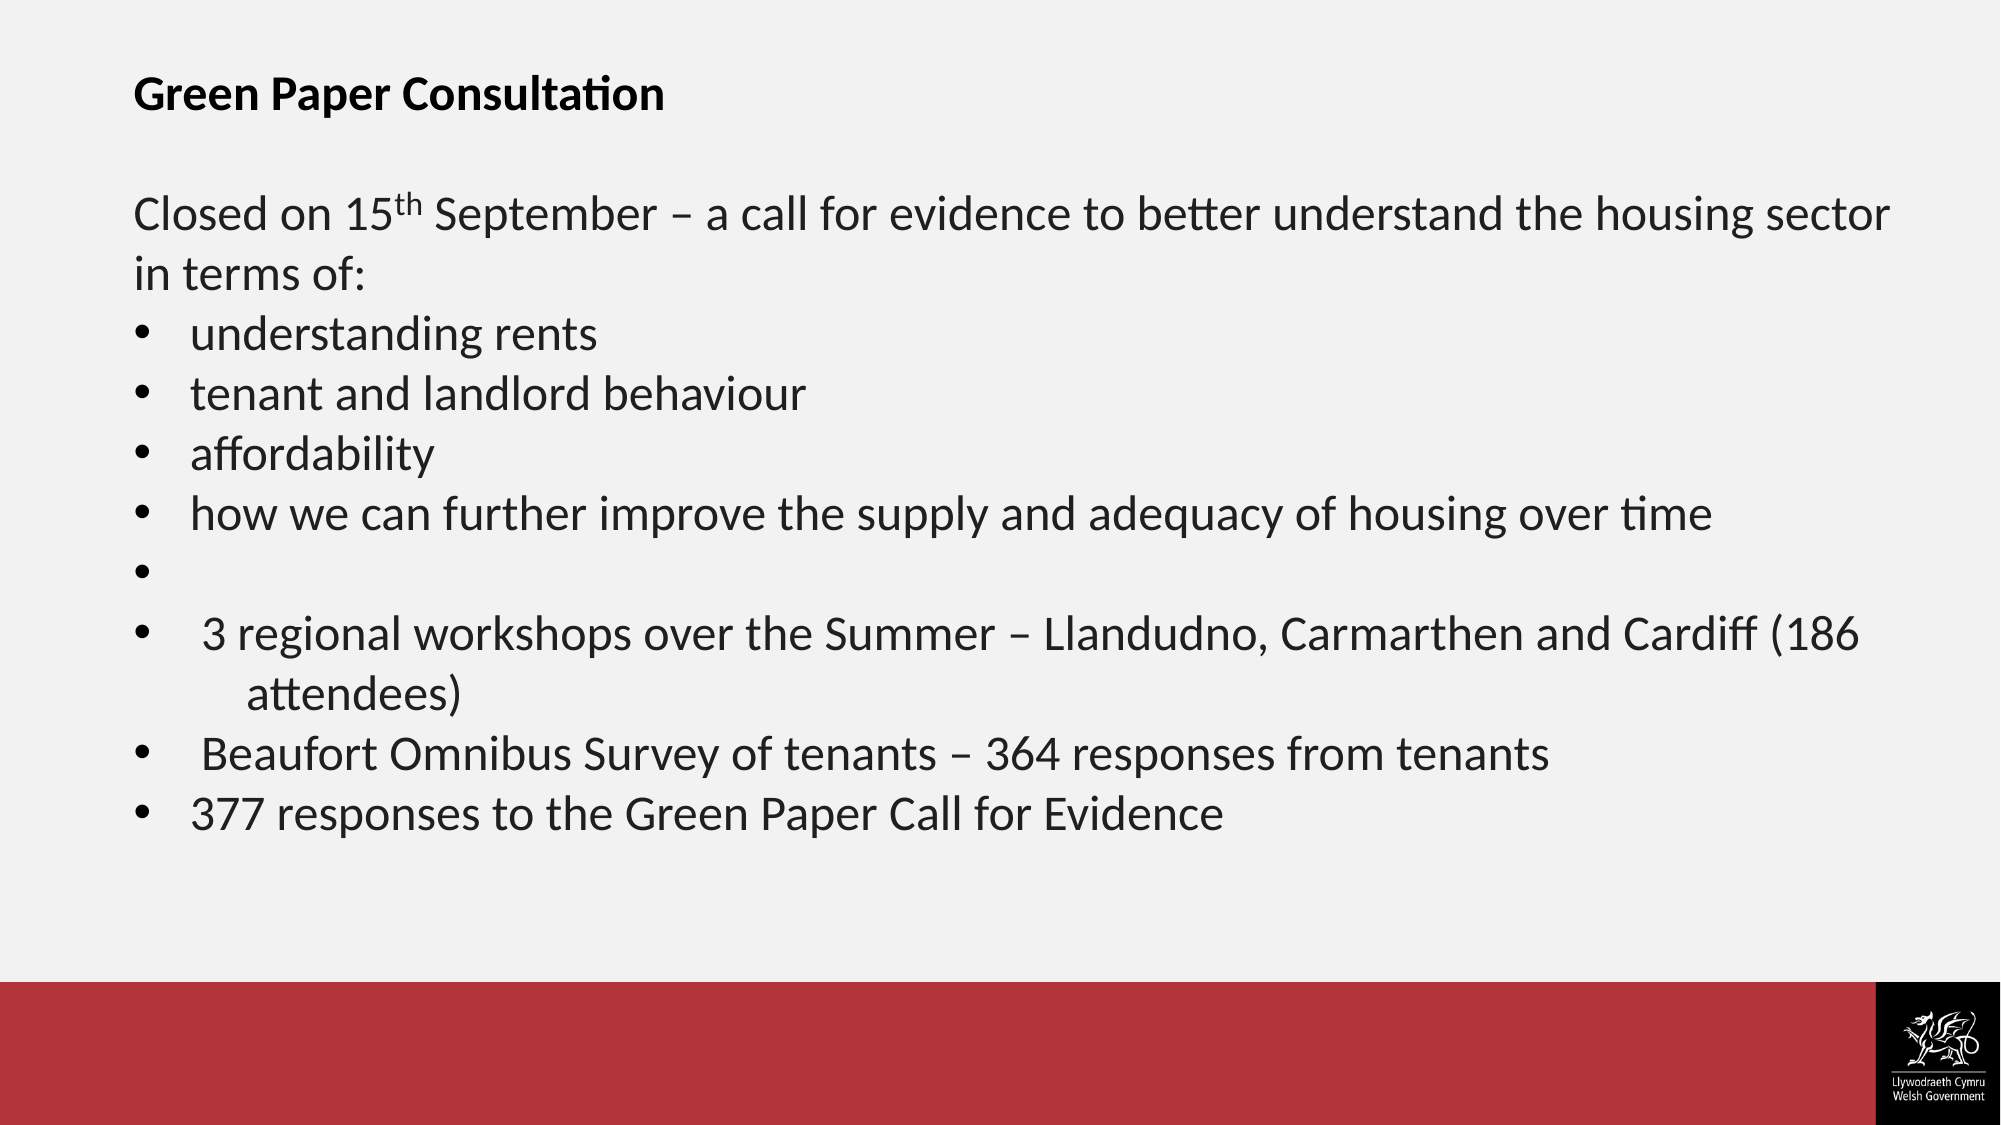

Green Paper Consultation
Closed on 15th September – a call for evidence to better understand the housing sector in terms of:
understanding rents
tenant and landlord behaviour
affordability
how we can further improve the supply and adequacy of housing over time
 3 regional workshops over the Summer – Llandudno, Carmarthen and Cardiff (186 attendees)
 Beaufort Omnibus Survey of tenants – 364 responses from tenants
377 responses to the Green Paper Call for Evidence